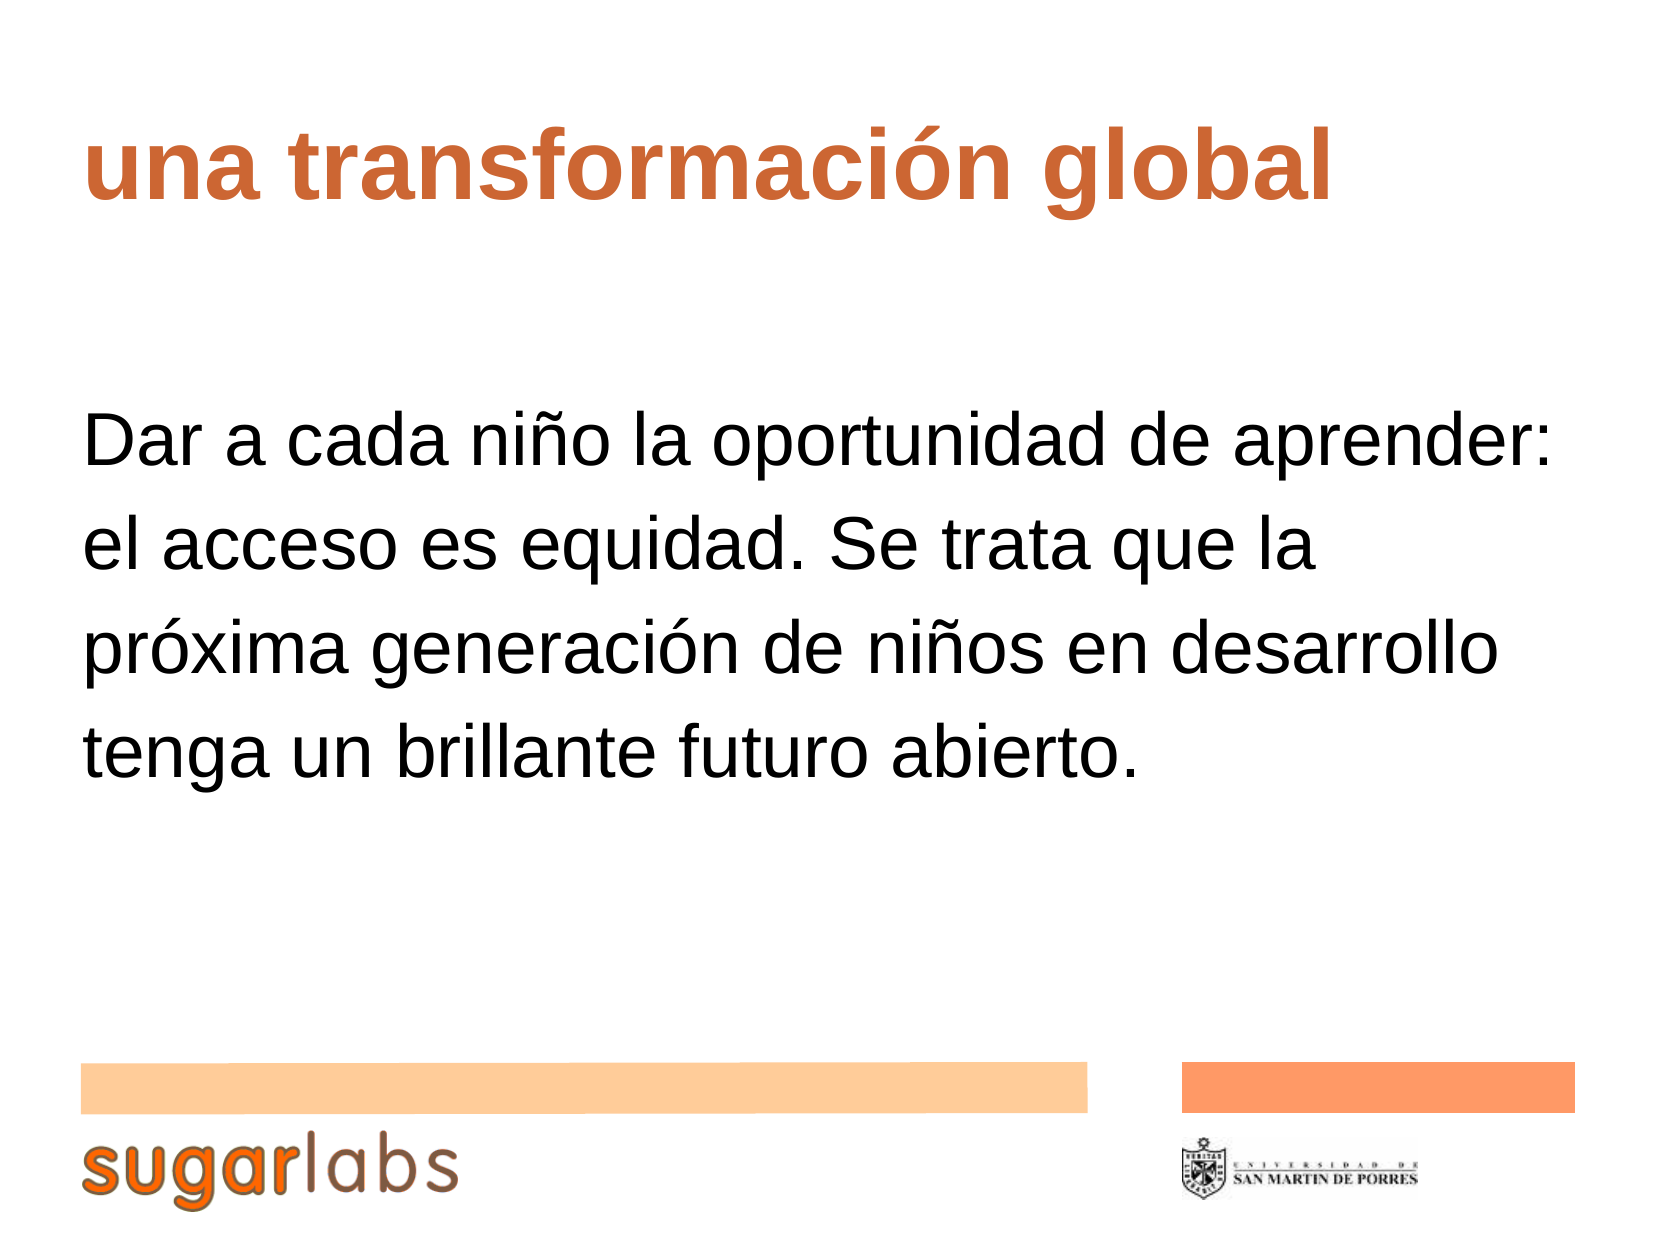

# una transformación global
Dar a cada niño la oportunidad de aprender: el acceso es equidad. Se trata que la próxima generación de niños en desarrollo tenga un brillante futuro abierto.